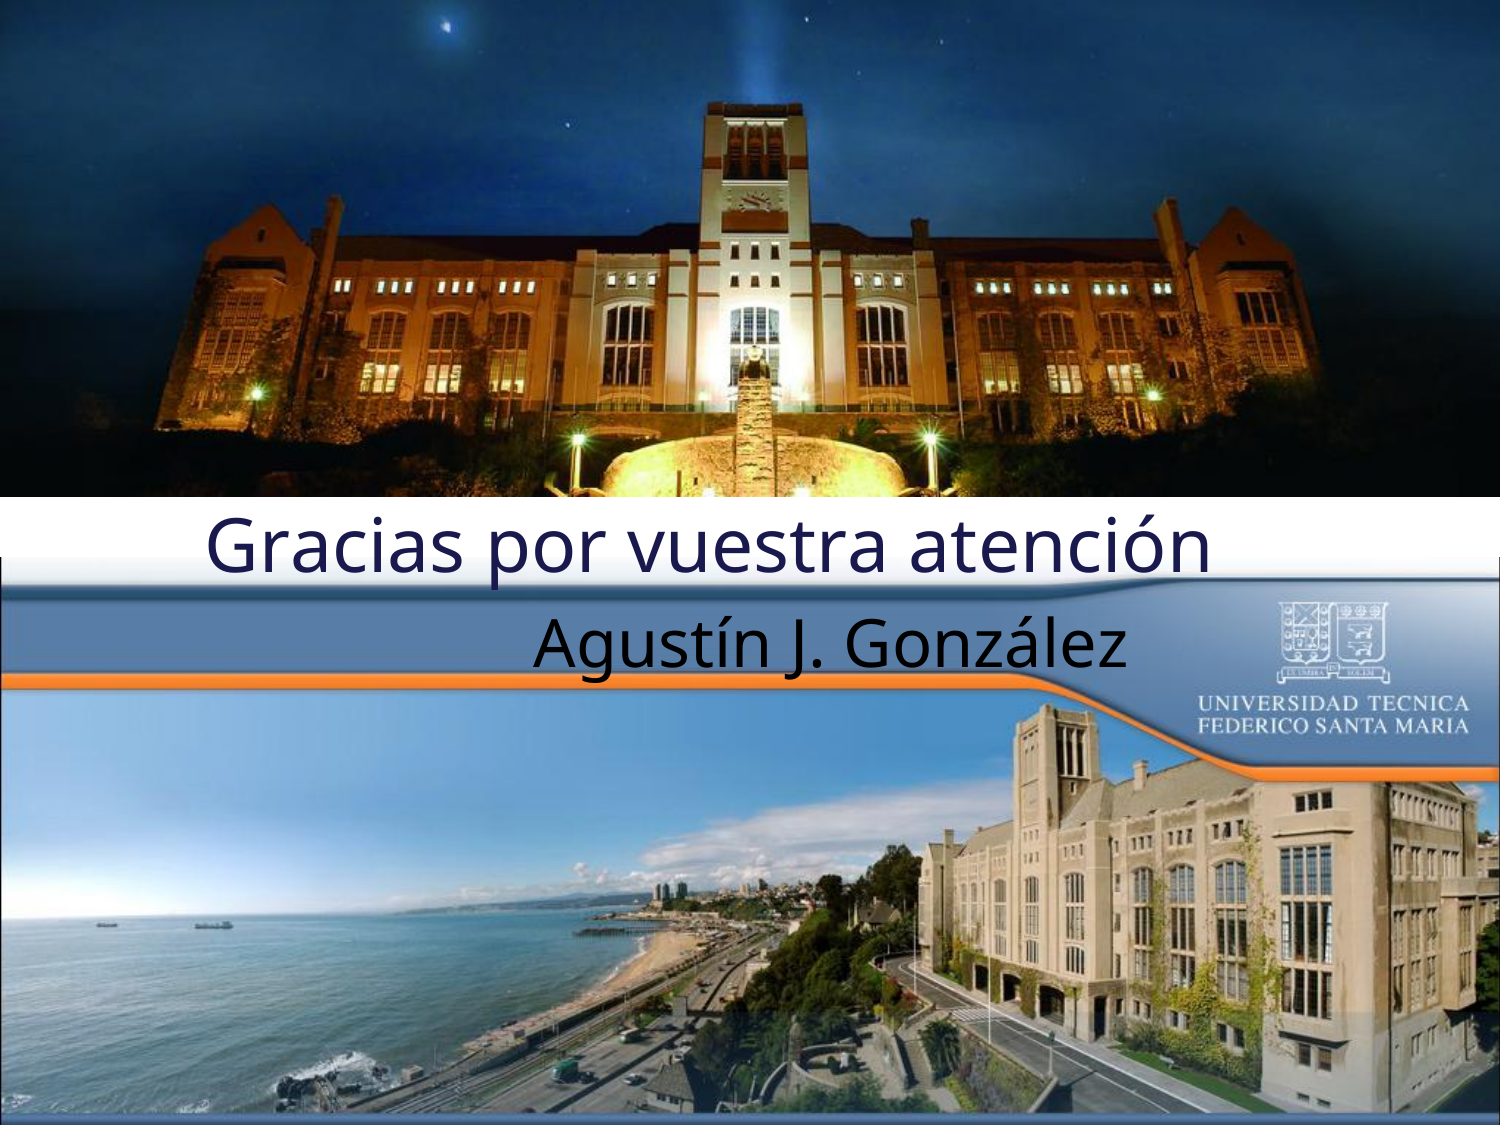

# Gracias por vuestra atención
Agustín J. González
Abril 2009
elo.utfsm.cl